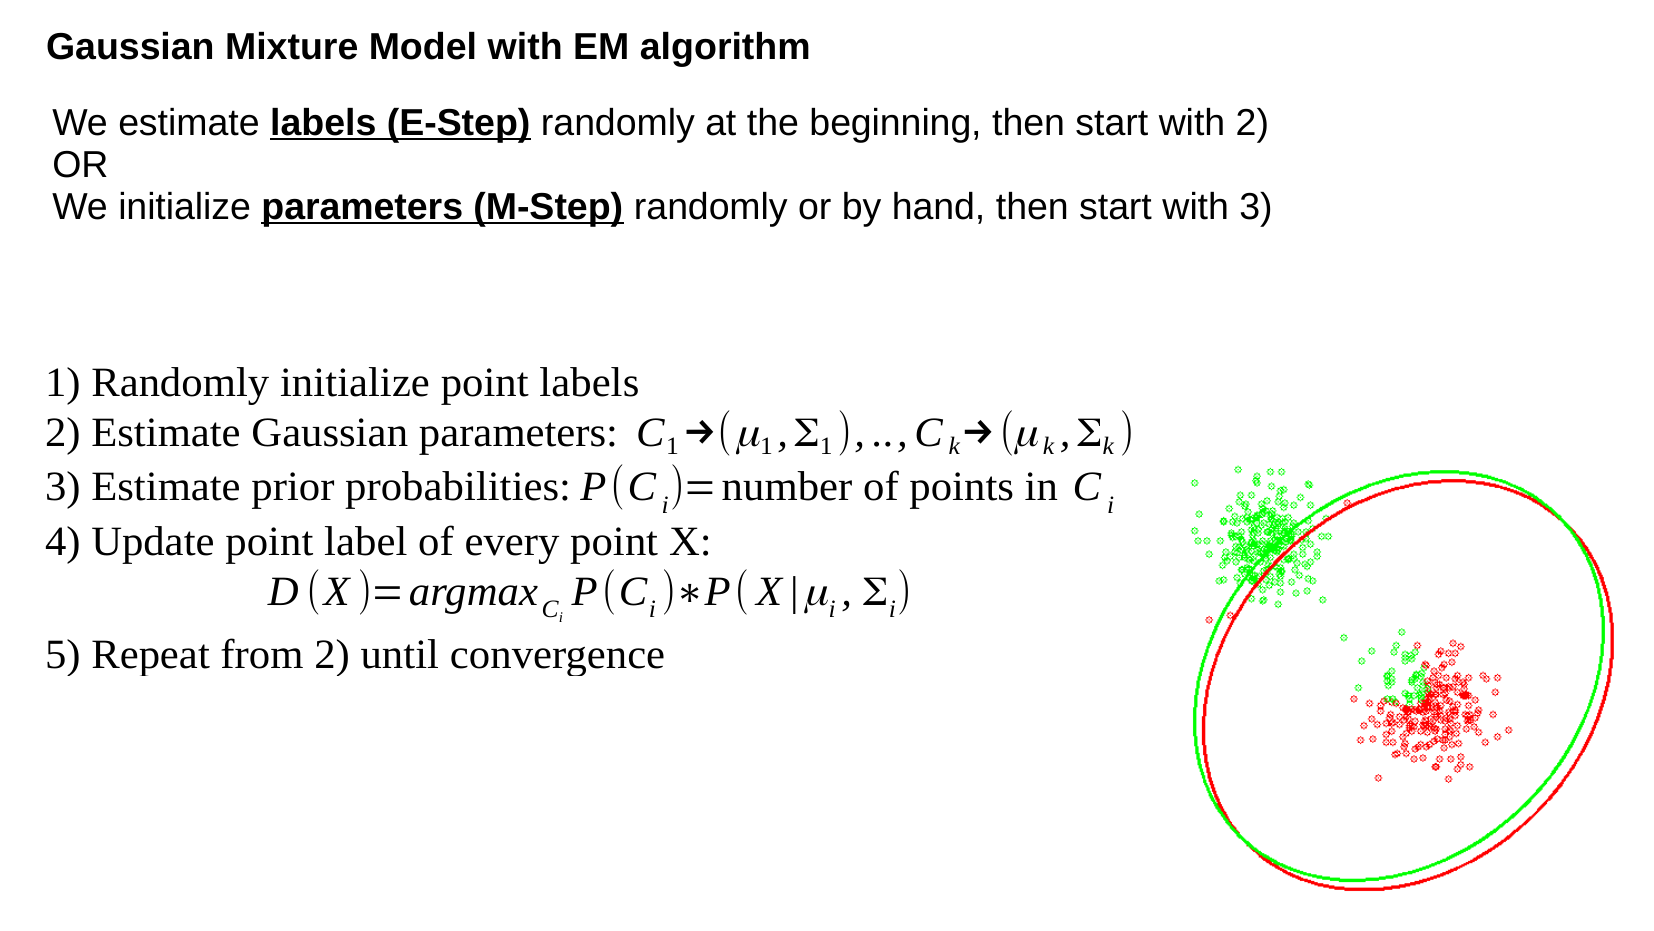

Gaussian Mixture Model with EM algorithm
We estimate labels (E-Step) randomly at the beginning, then start with 2)
OR
We initialize parameters (M-Step) randomly or by hand, then start with 3)